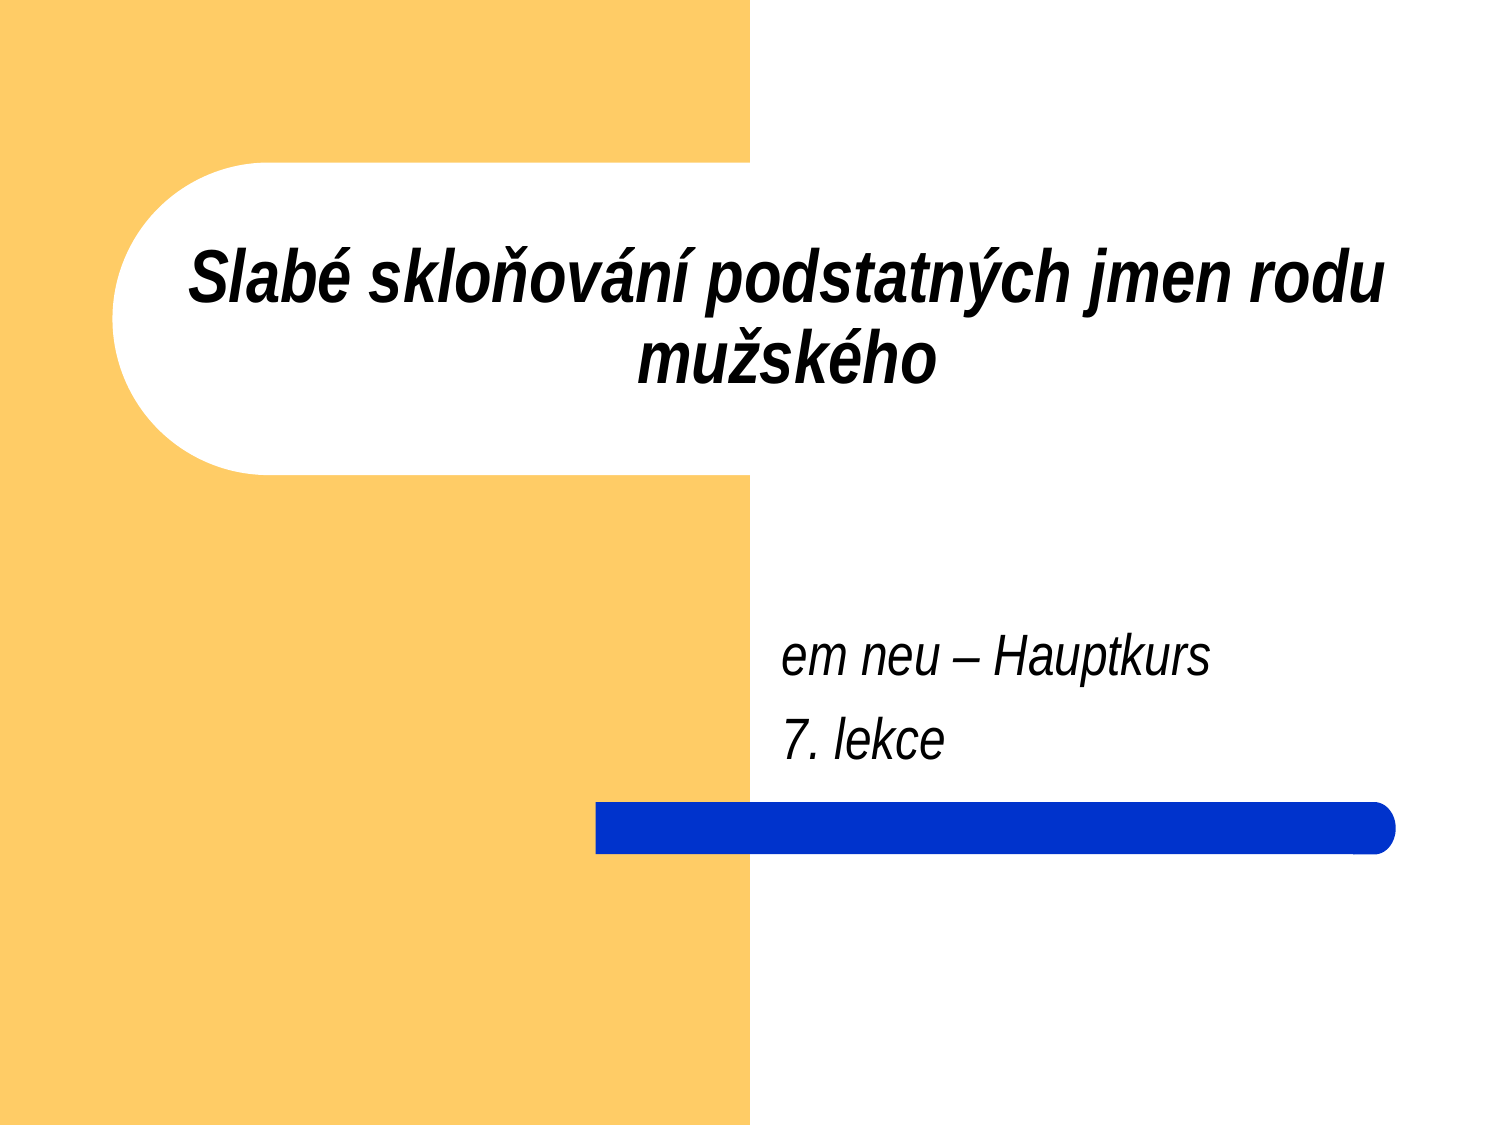

# Slabé skloňování podstatných jmen rodu mužského
em neu – Hauptkurs
7. lekce